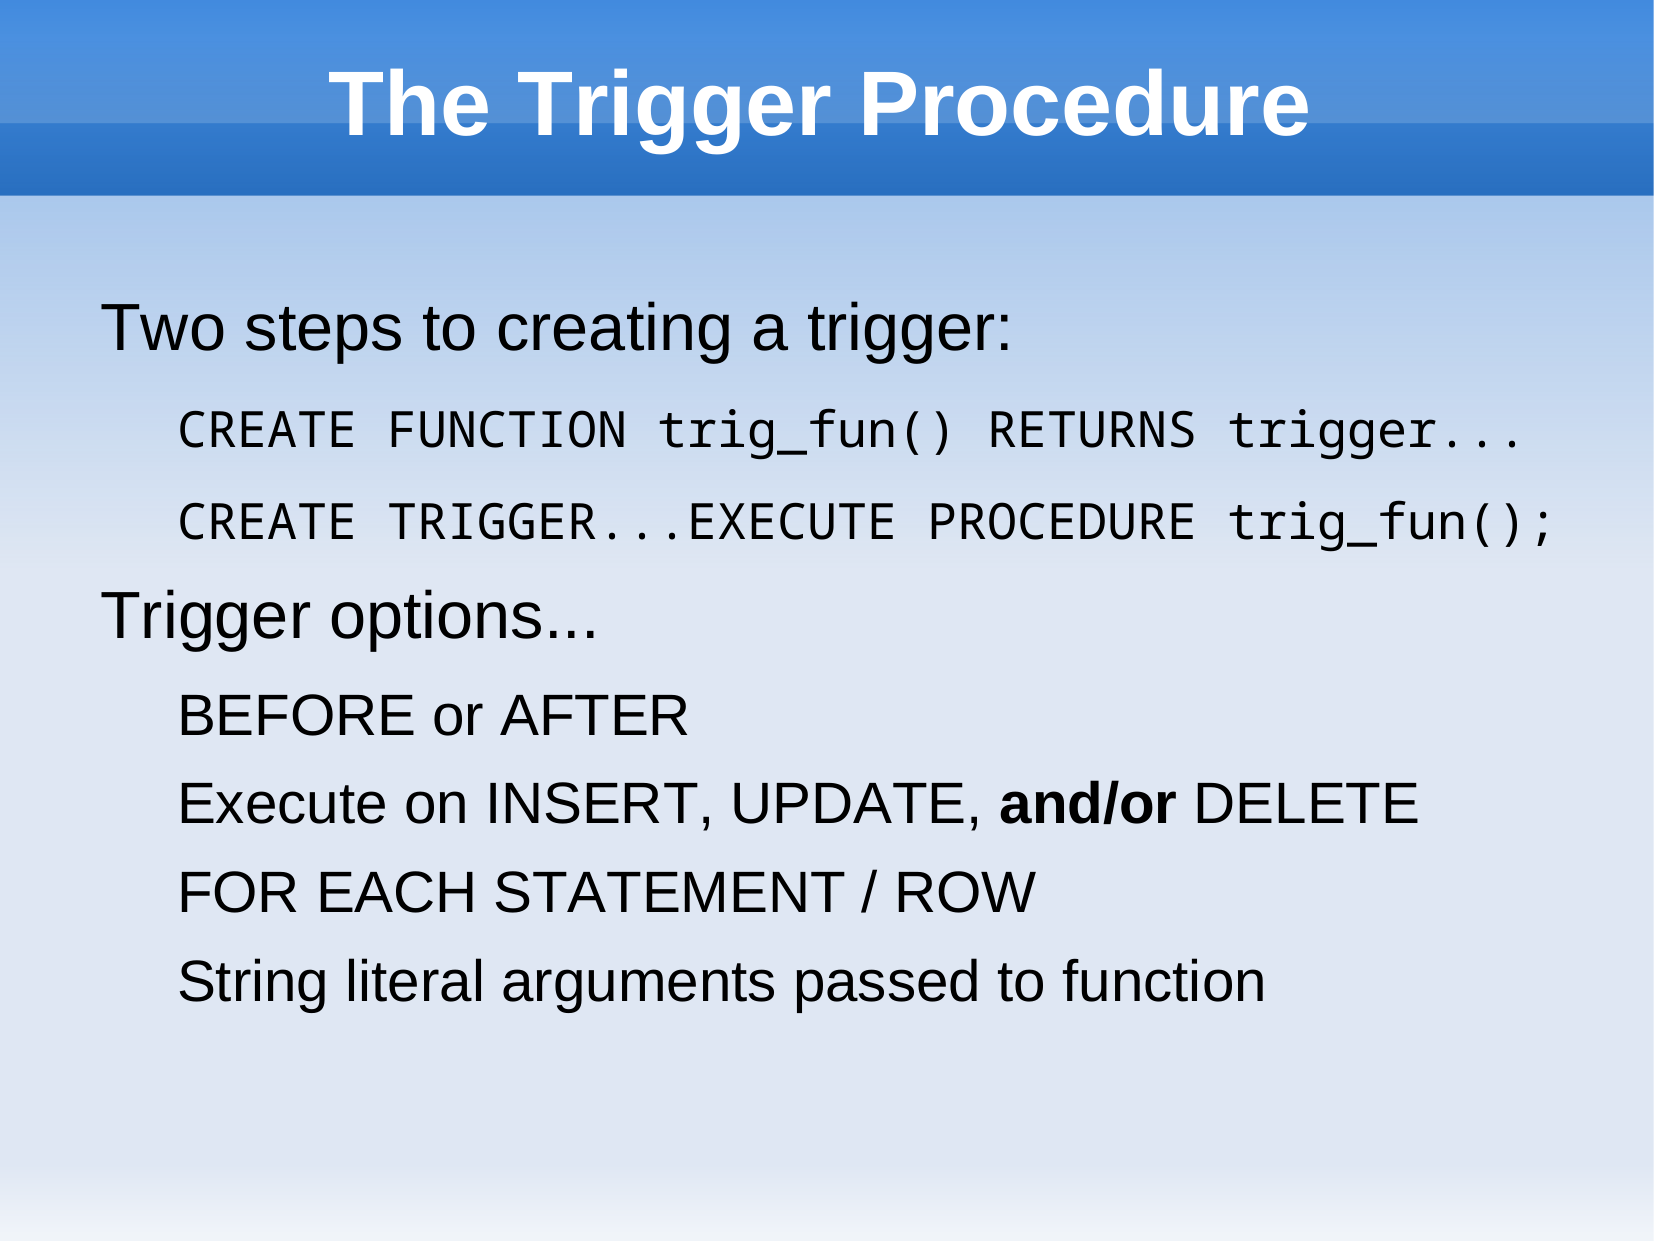

# The Trigger Procedure
Two steps to creating a trigger:
CREATE FUNCTION trig_fun() RETURNS trigger...
CREATE TRIGGER...EXECUTE PROCEDURE trig_fun();
Trigger options...
BEFORE or AFTER
Execute on INSERT, UPDATE, and/or DELETE
FOR EACH STATEMENT / ROW
String literal arguments passed to function